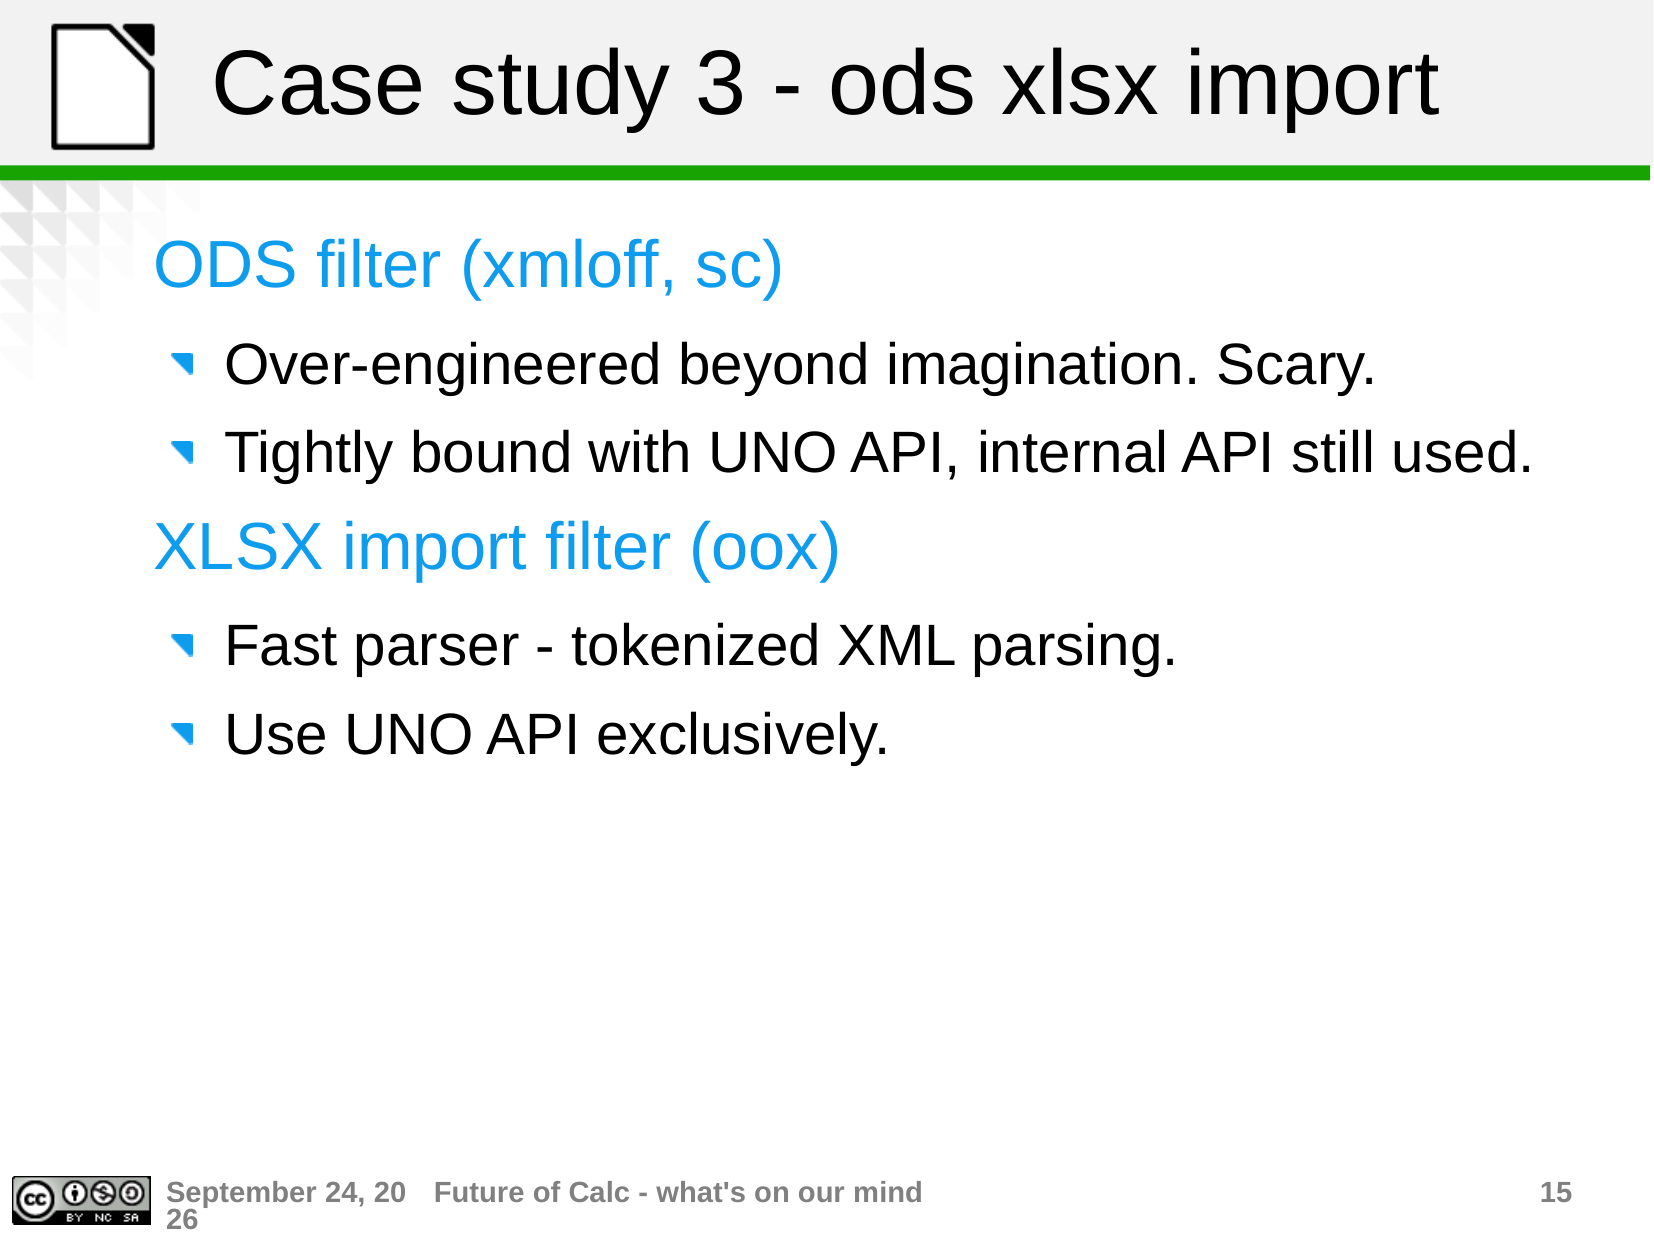

# Case study 3 - ods xlsx import
ODS filter (xmloff, sc)
Over-engineered beyond imagination. Scary.
Tightly bound with UNO API, internal API still used.
XLSX import filter (oox)
Fast parser - tokenized XML parsing.
Use UNO API exclusively.
Future of Calc - what's on our mind
15